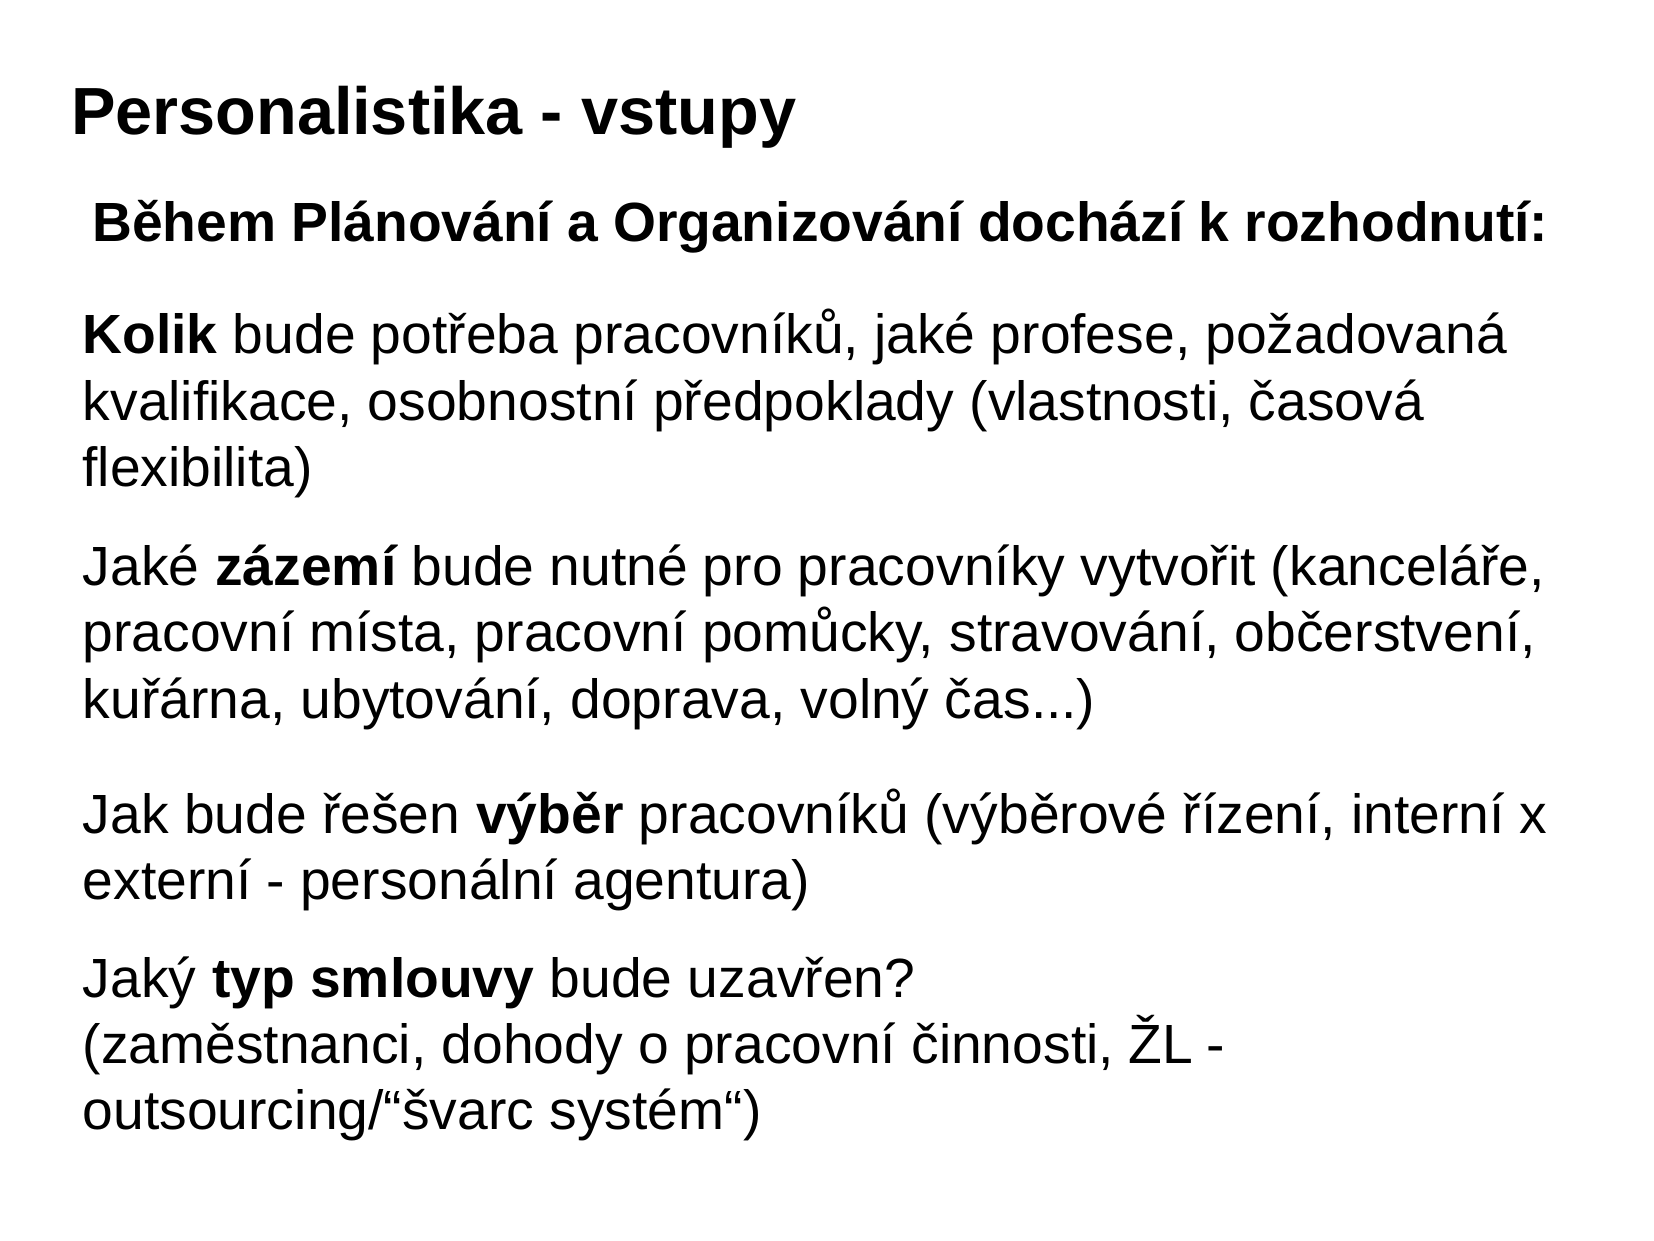

Personalistika - vstupy
Během Plánování a Organizování dochází k rozhodnutí:
Kolik bude potřeba pracovníků, jaké profese, požadovaná kvalifikace, osobnostní předpoklady (vlastnosti, časová flexibilita)
Jaké zázemí bude nutné pro pracovníky vytvořit (kanceláře, pracovní místa, pracovní pomůcky, stravování, občerstvení, kuřárna, ubytování, doprava, volný čas...)
Jak bude řešen výběr pracovníků (výběrové řízení, interní x externí - personální agentura)
Jaký typ smlouvy bude uzavřen?
(zaměstnanci, dohody o pracovní činnosti, ŽL - outsourcing/“švarc systém“)